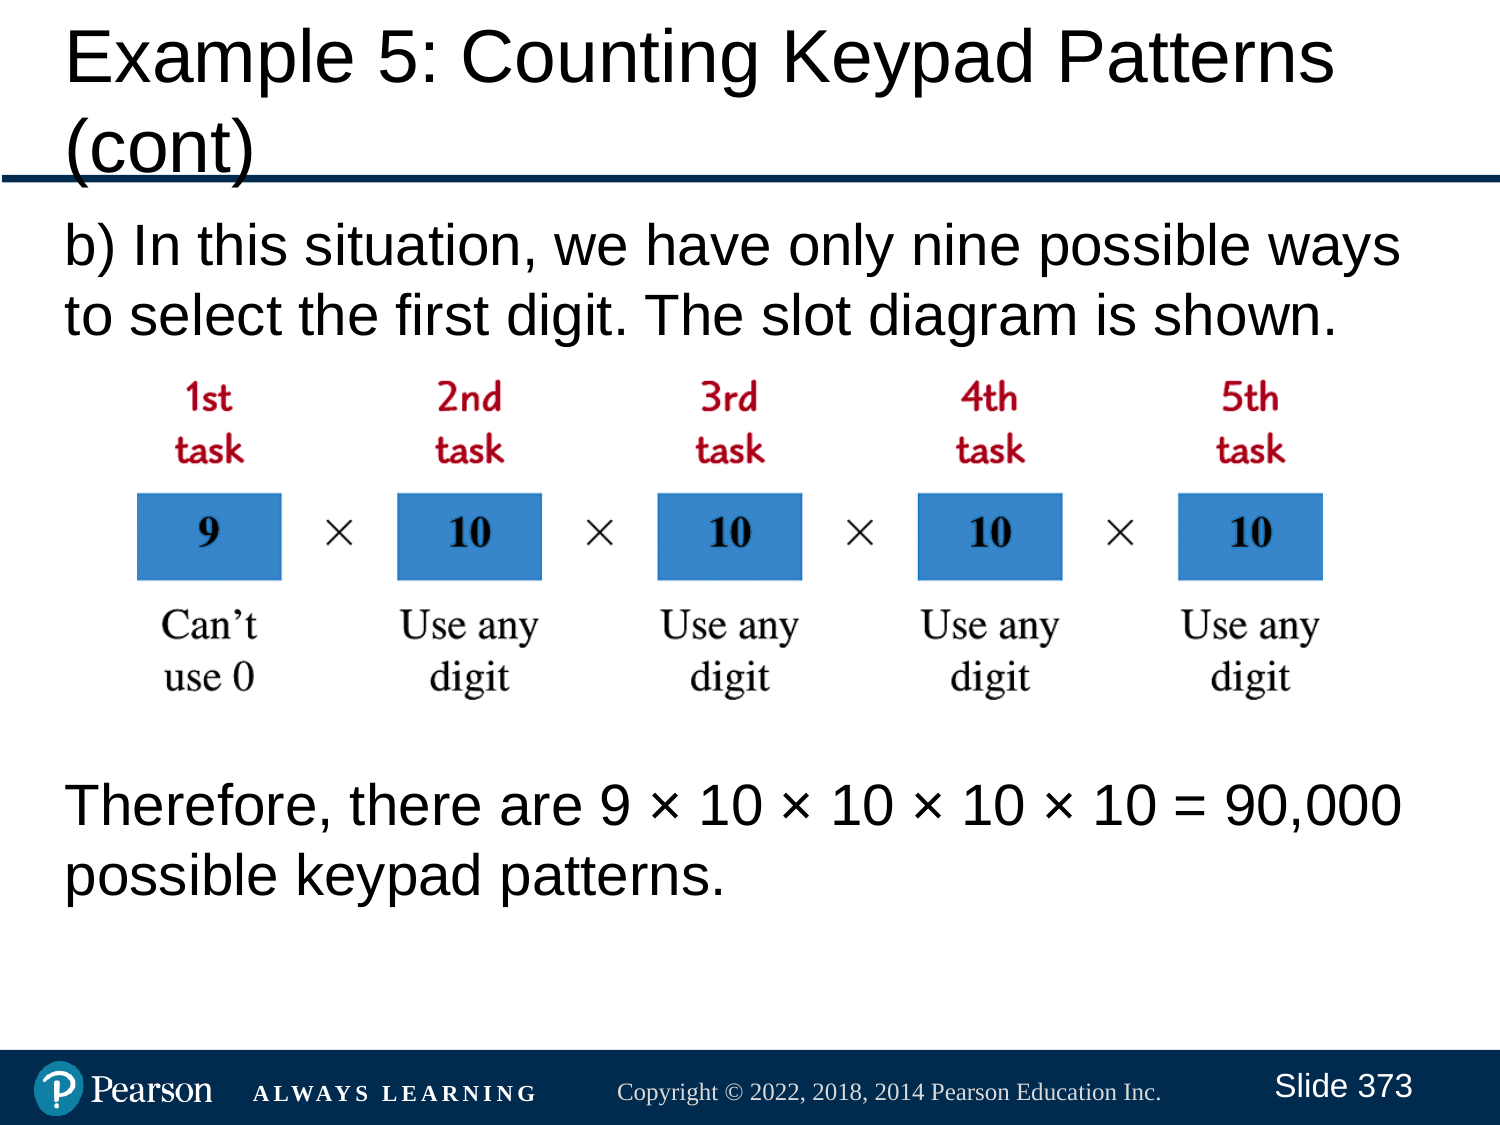

# Example 5: Counting Keypad Patterns (cont)
b) In this situation, we have only nine possible ways to select the first digit. The slot diagram is shown.
Therefore, there are 9 × 10 × 10 × 10 × 10 = 90,000 possible keypad patterns.